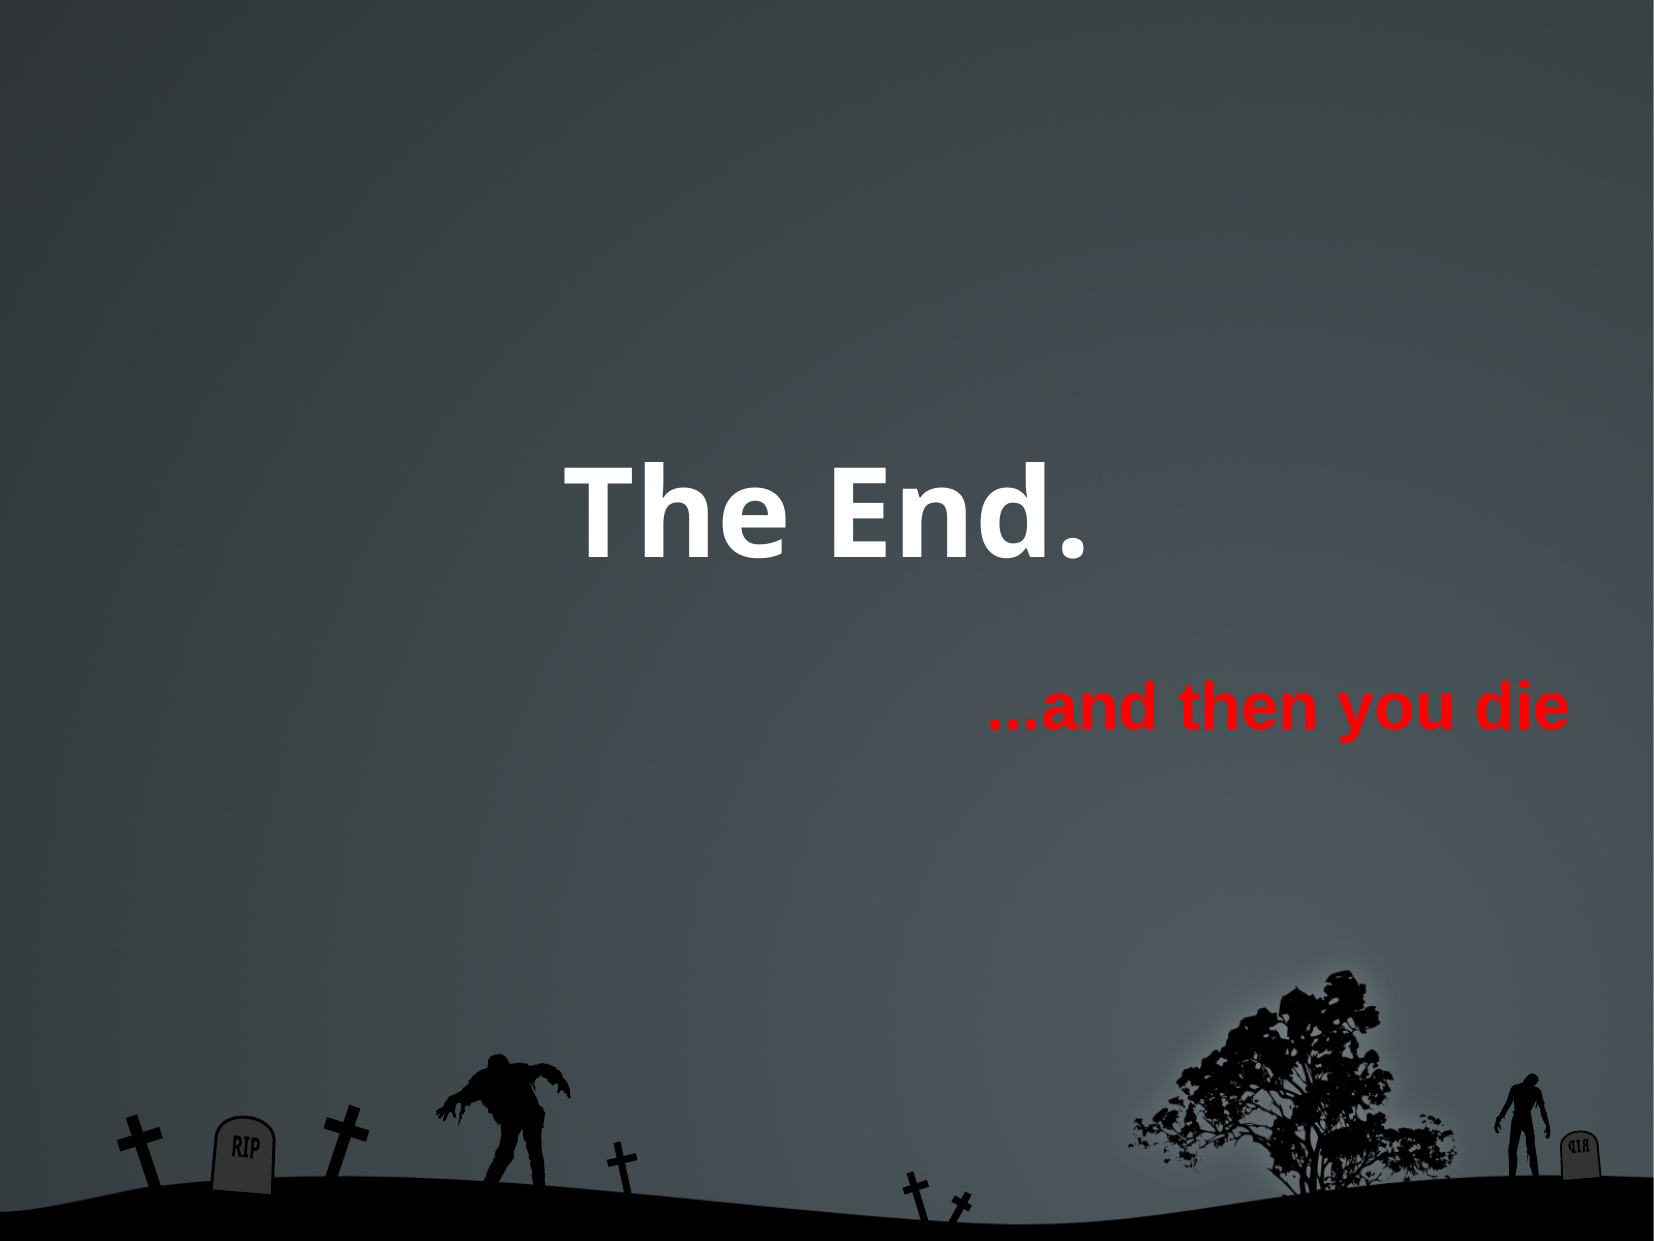

The End.
...and then you die
RIP